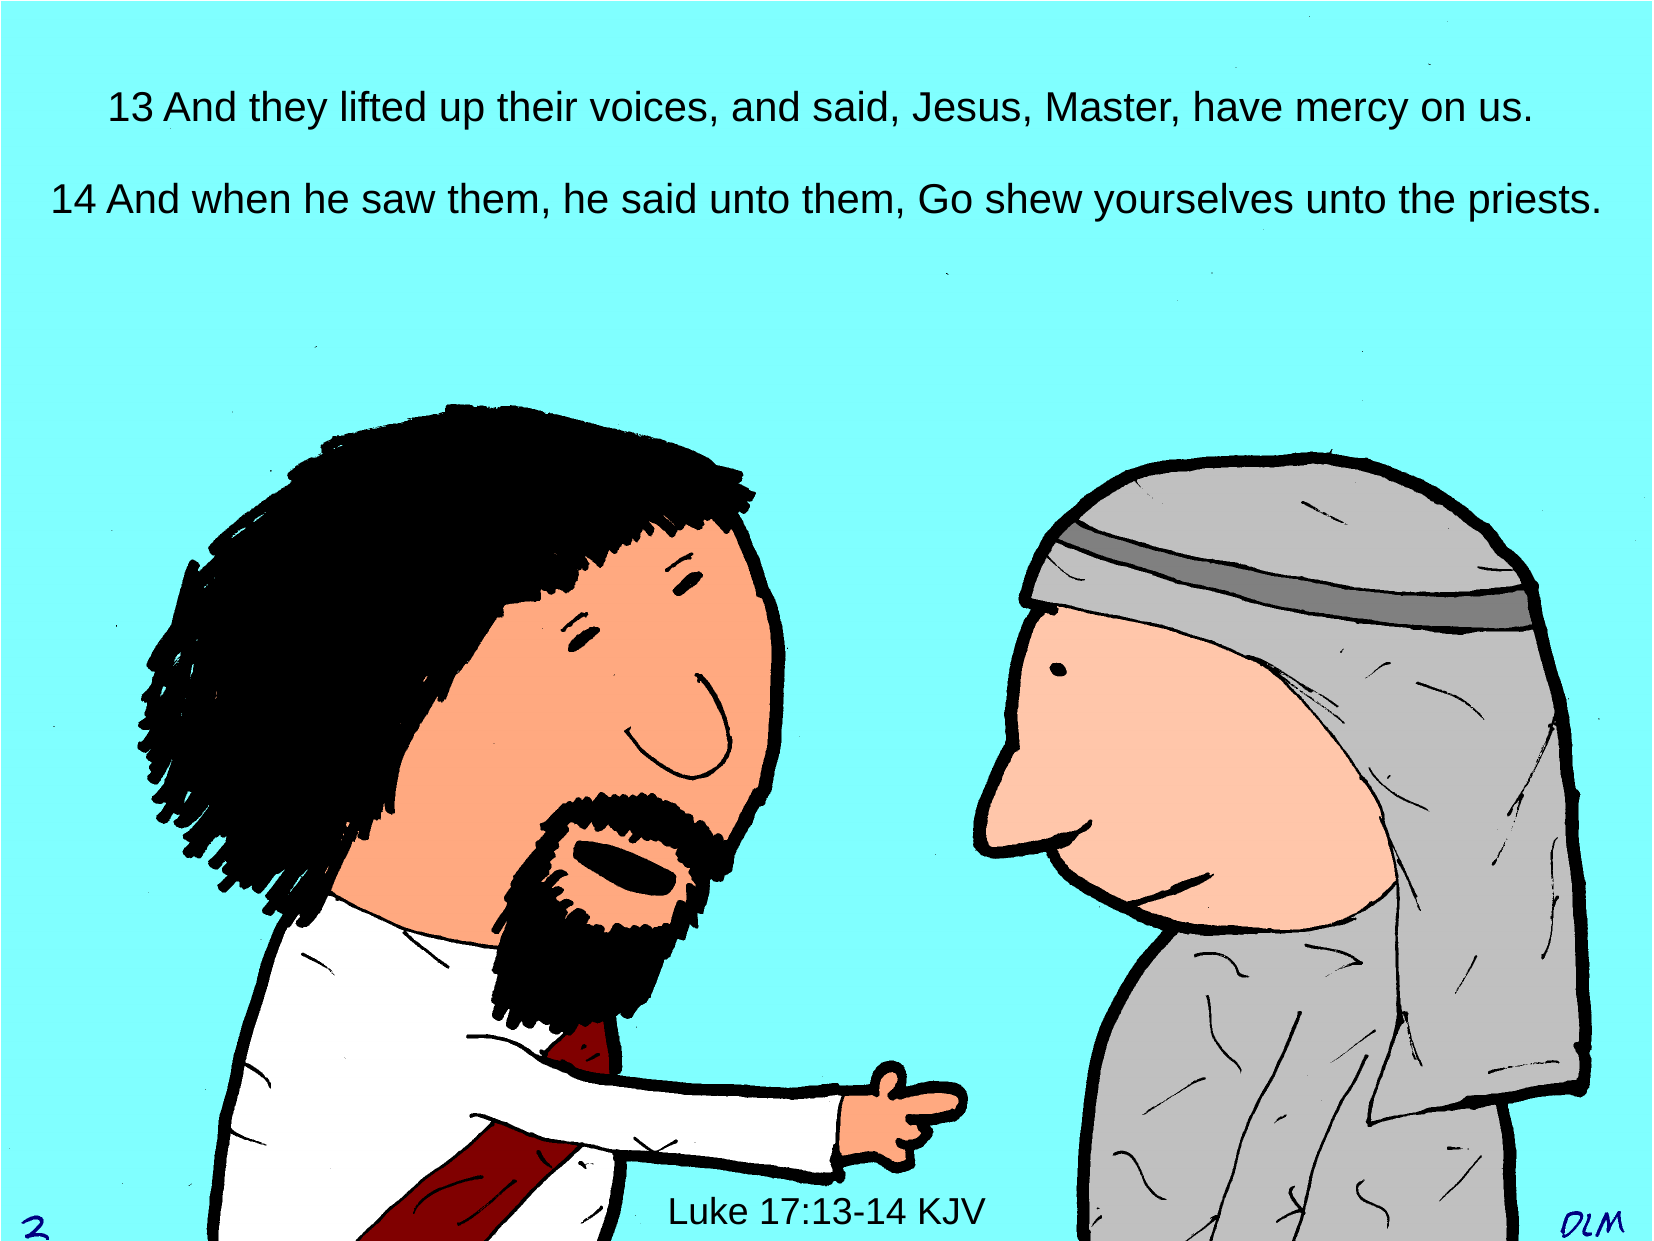

# 13 And they lifted up their voices, and said, Jesus, Master, have mercy on us. 14 And when he saw them, he said unto them, Go shew yourselves unto the priests.
Luke 17:13-14 KJV